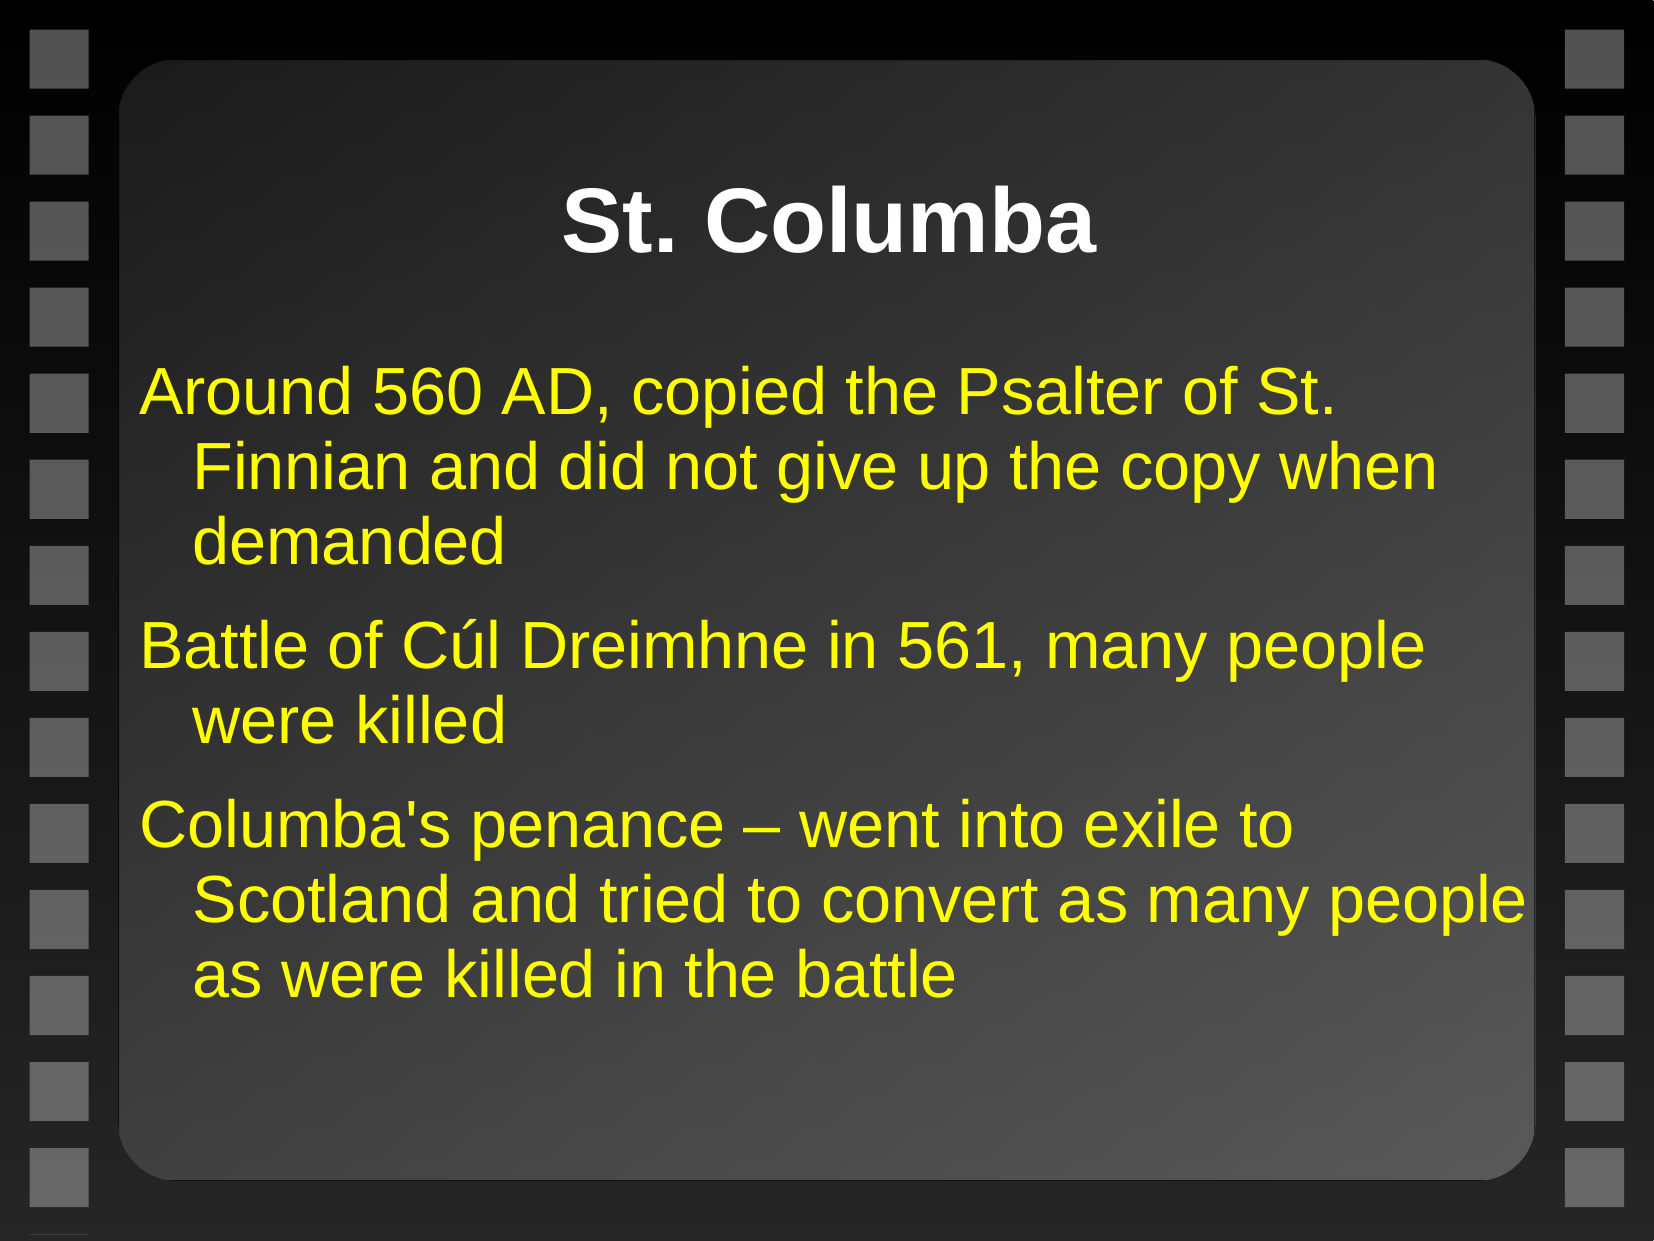

# St. Columba
Around 560 AD, copied the Psalter of St. Finnian and did not give up the copy when demanded
Battle of Cúl Dreimhne in 561, many people were killed
Columba's penance – went into exile to Scotland and tried to convert as many people as were killed in the battle